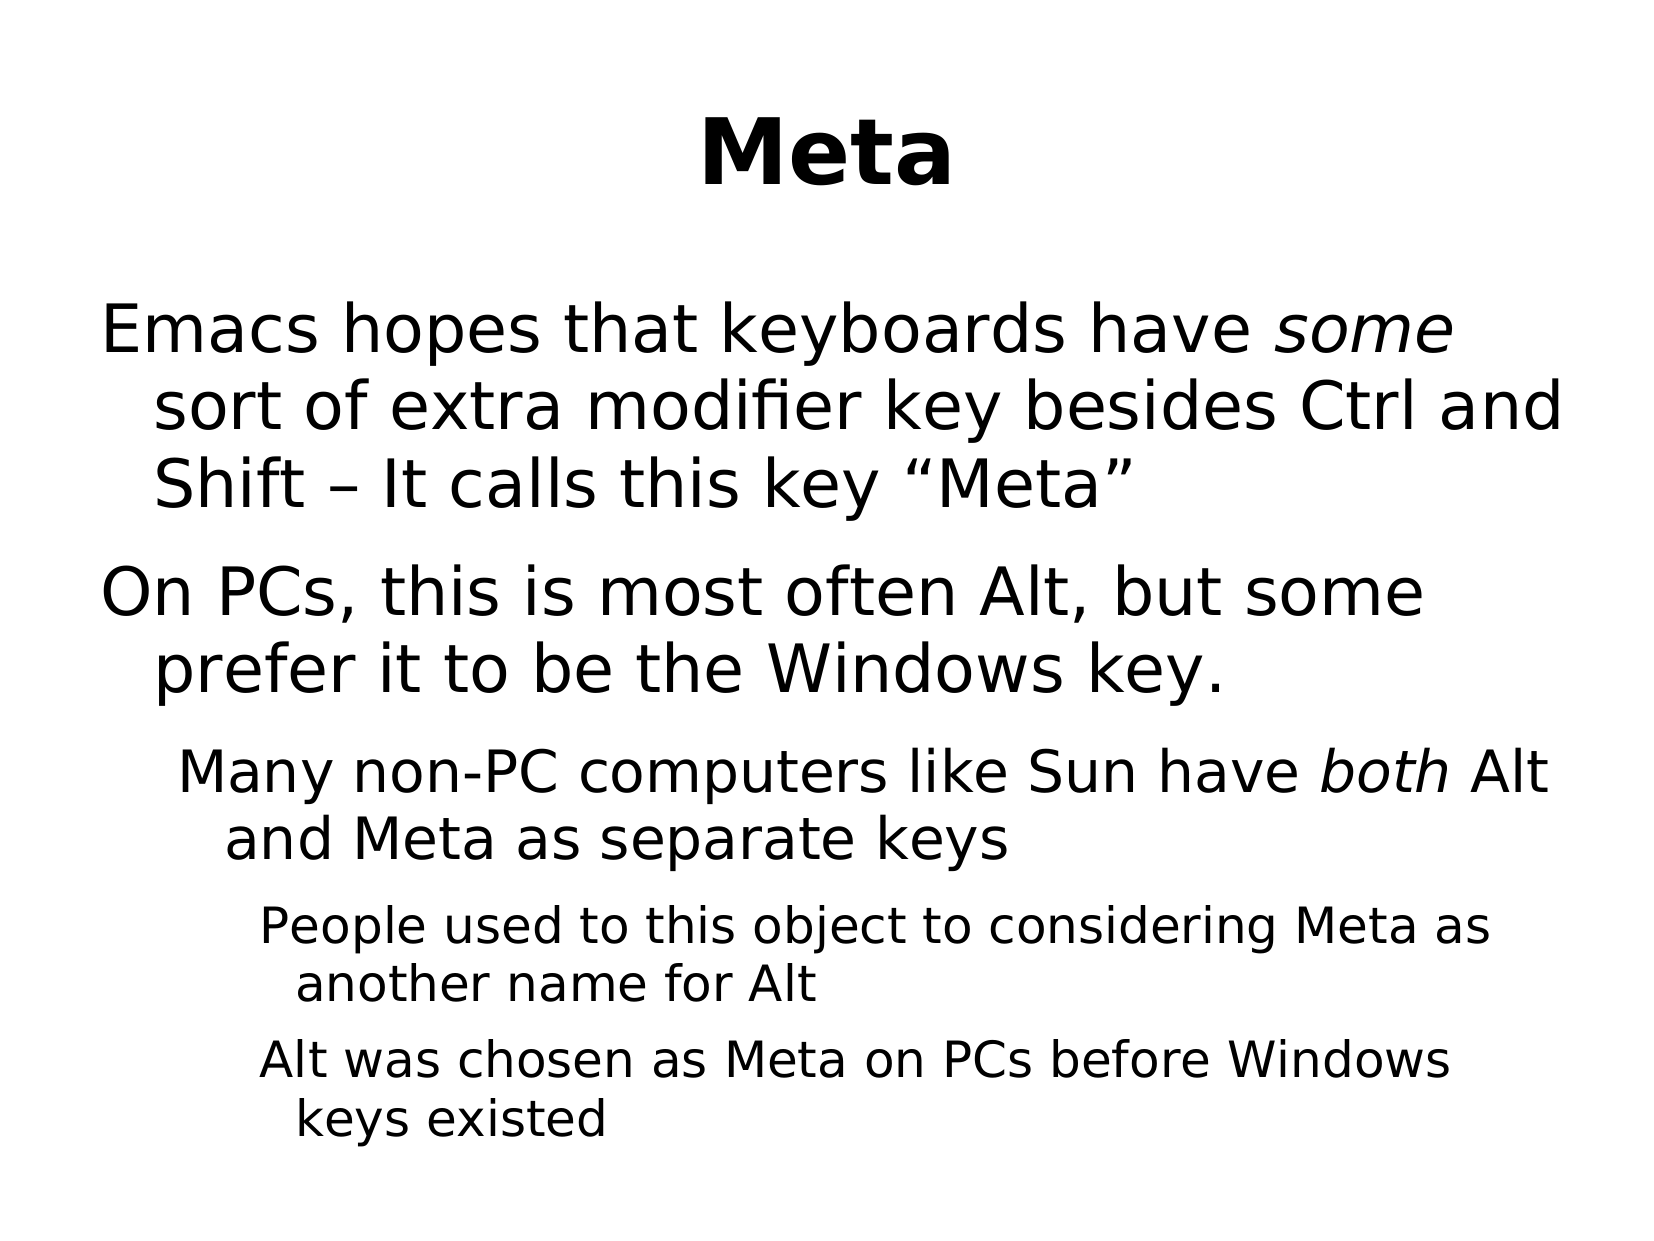

# Meta
Emacs hopes that keyboards have some sort of extra modifier key besides Ctrl and Shift – It calls this key “Meta”
On PCs, this is most often Alt, but some prefer it to be the Windows key.
Many non-PC computers like Sun have both Alt and Meta as separate keys
People used to this object to considering Meta as another name for Alt
Alt was chosen as Meta on PCs before Windows keys existed